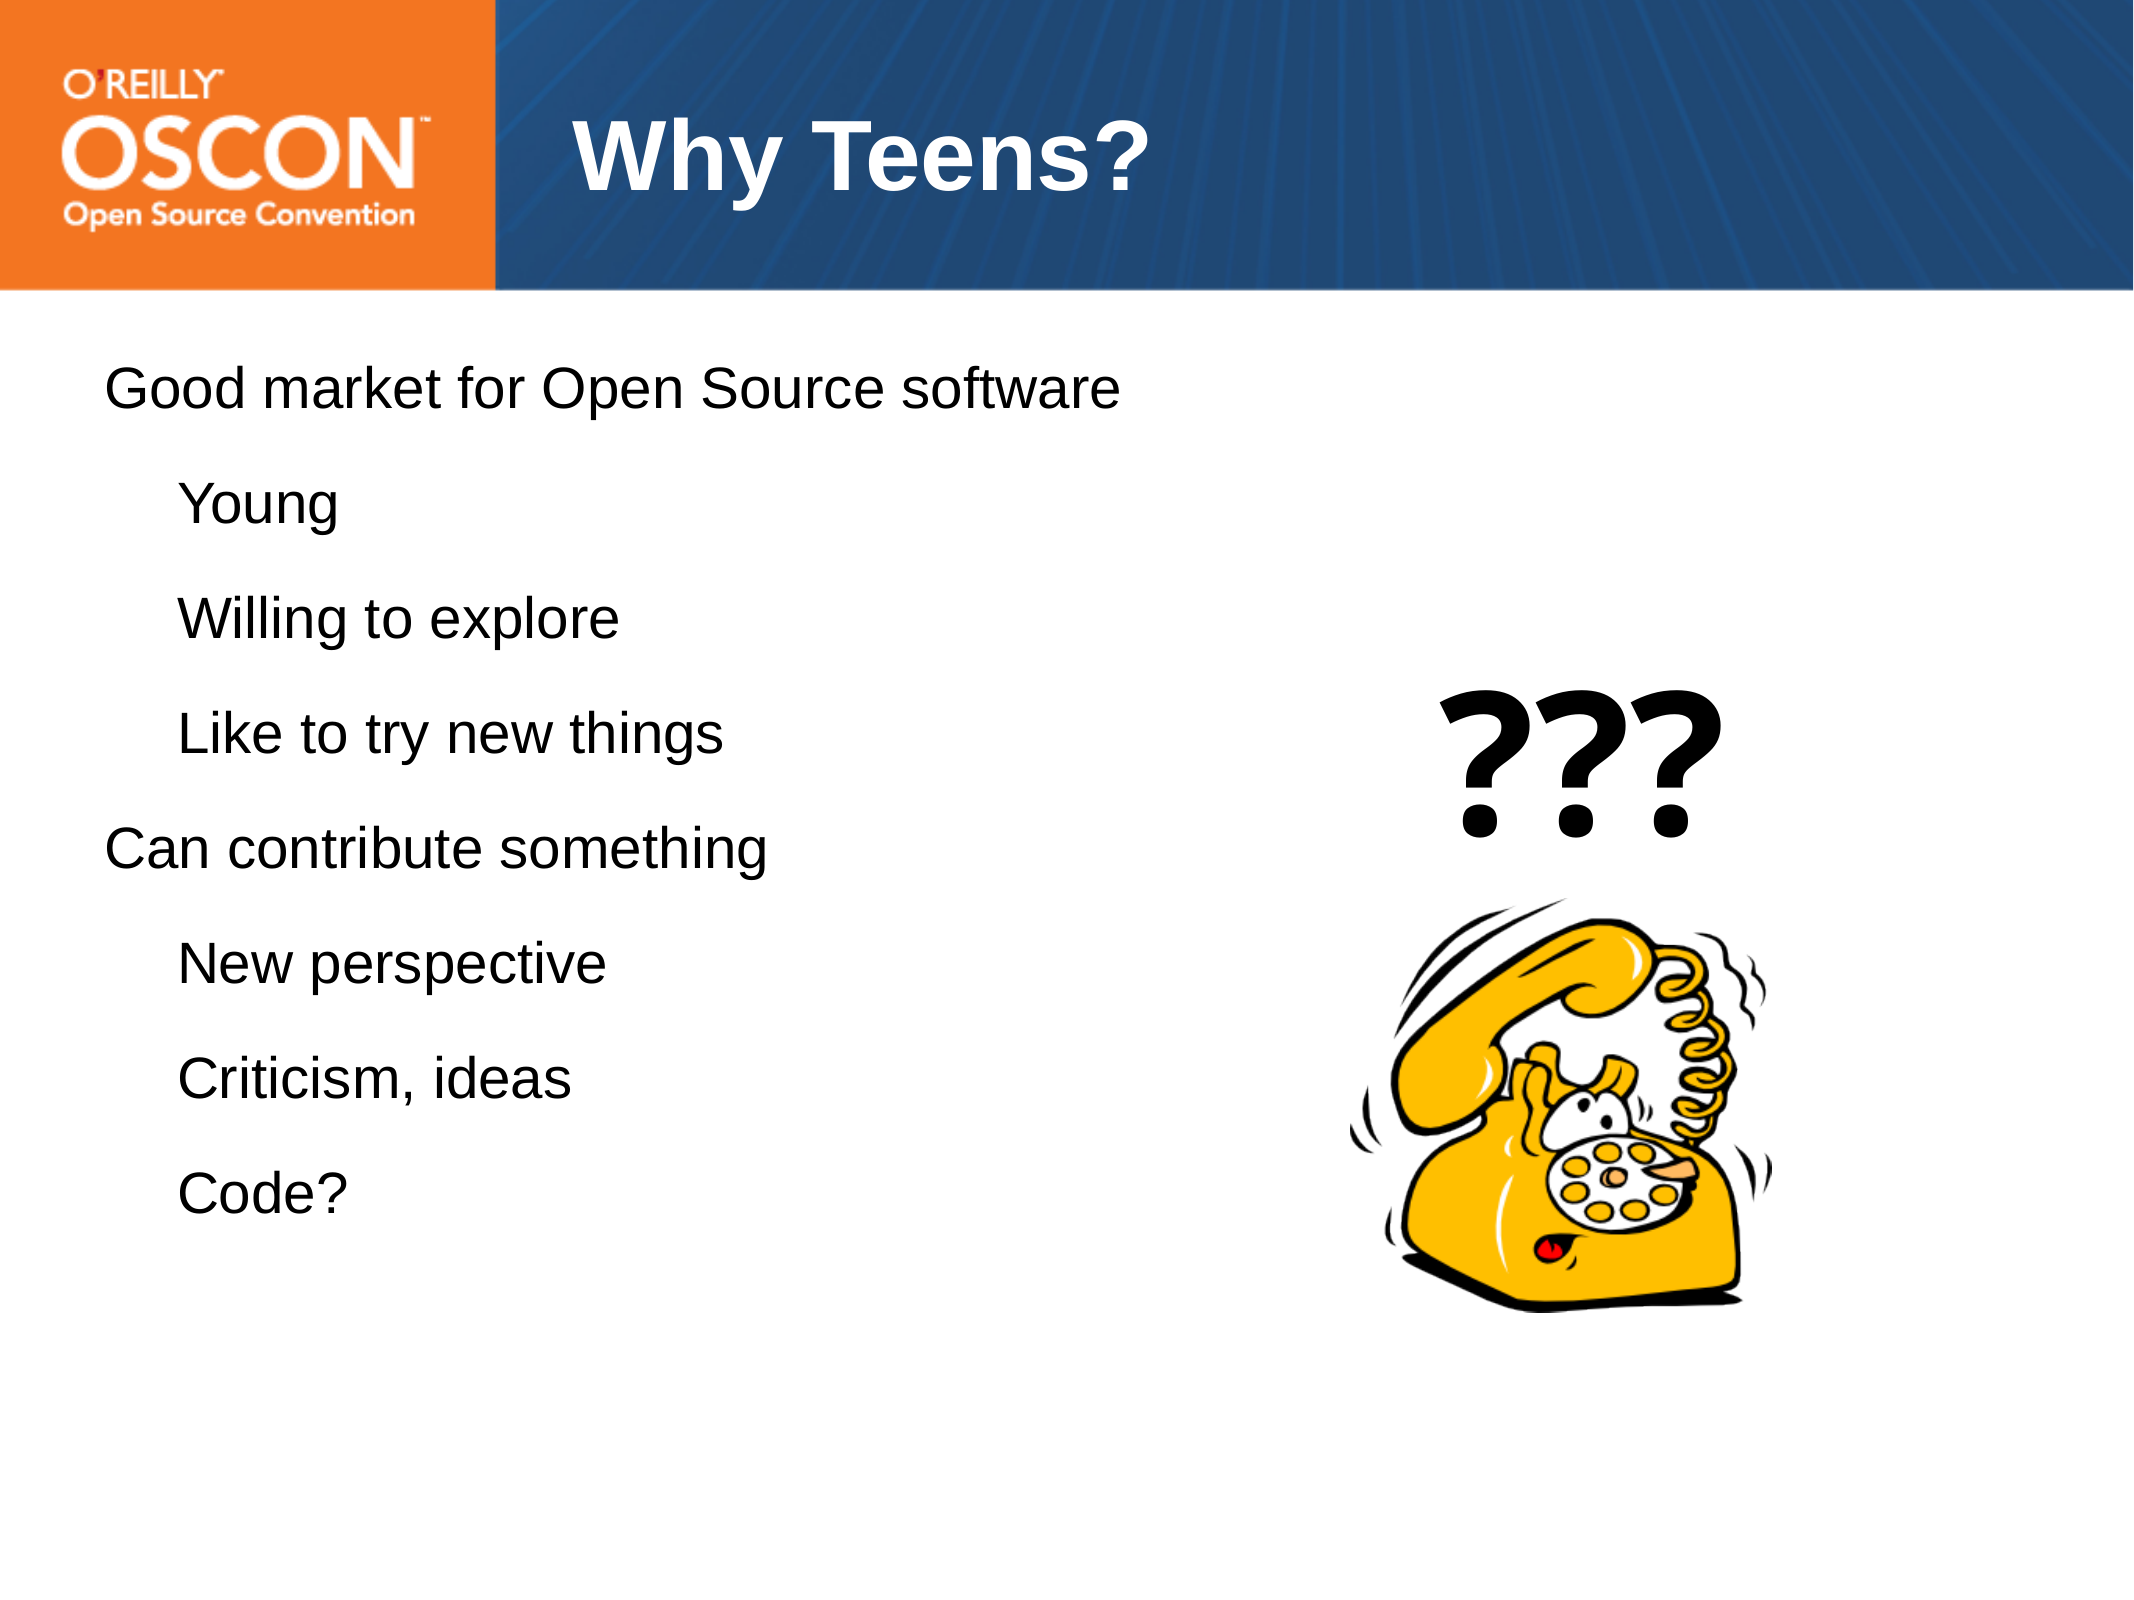

# Why Teens?
Good market for Open Source software
Young
Willing to explore
Like to try new things
Can contribute something
New perspective
Criticism, ideas
Code?
???